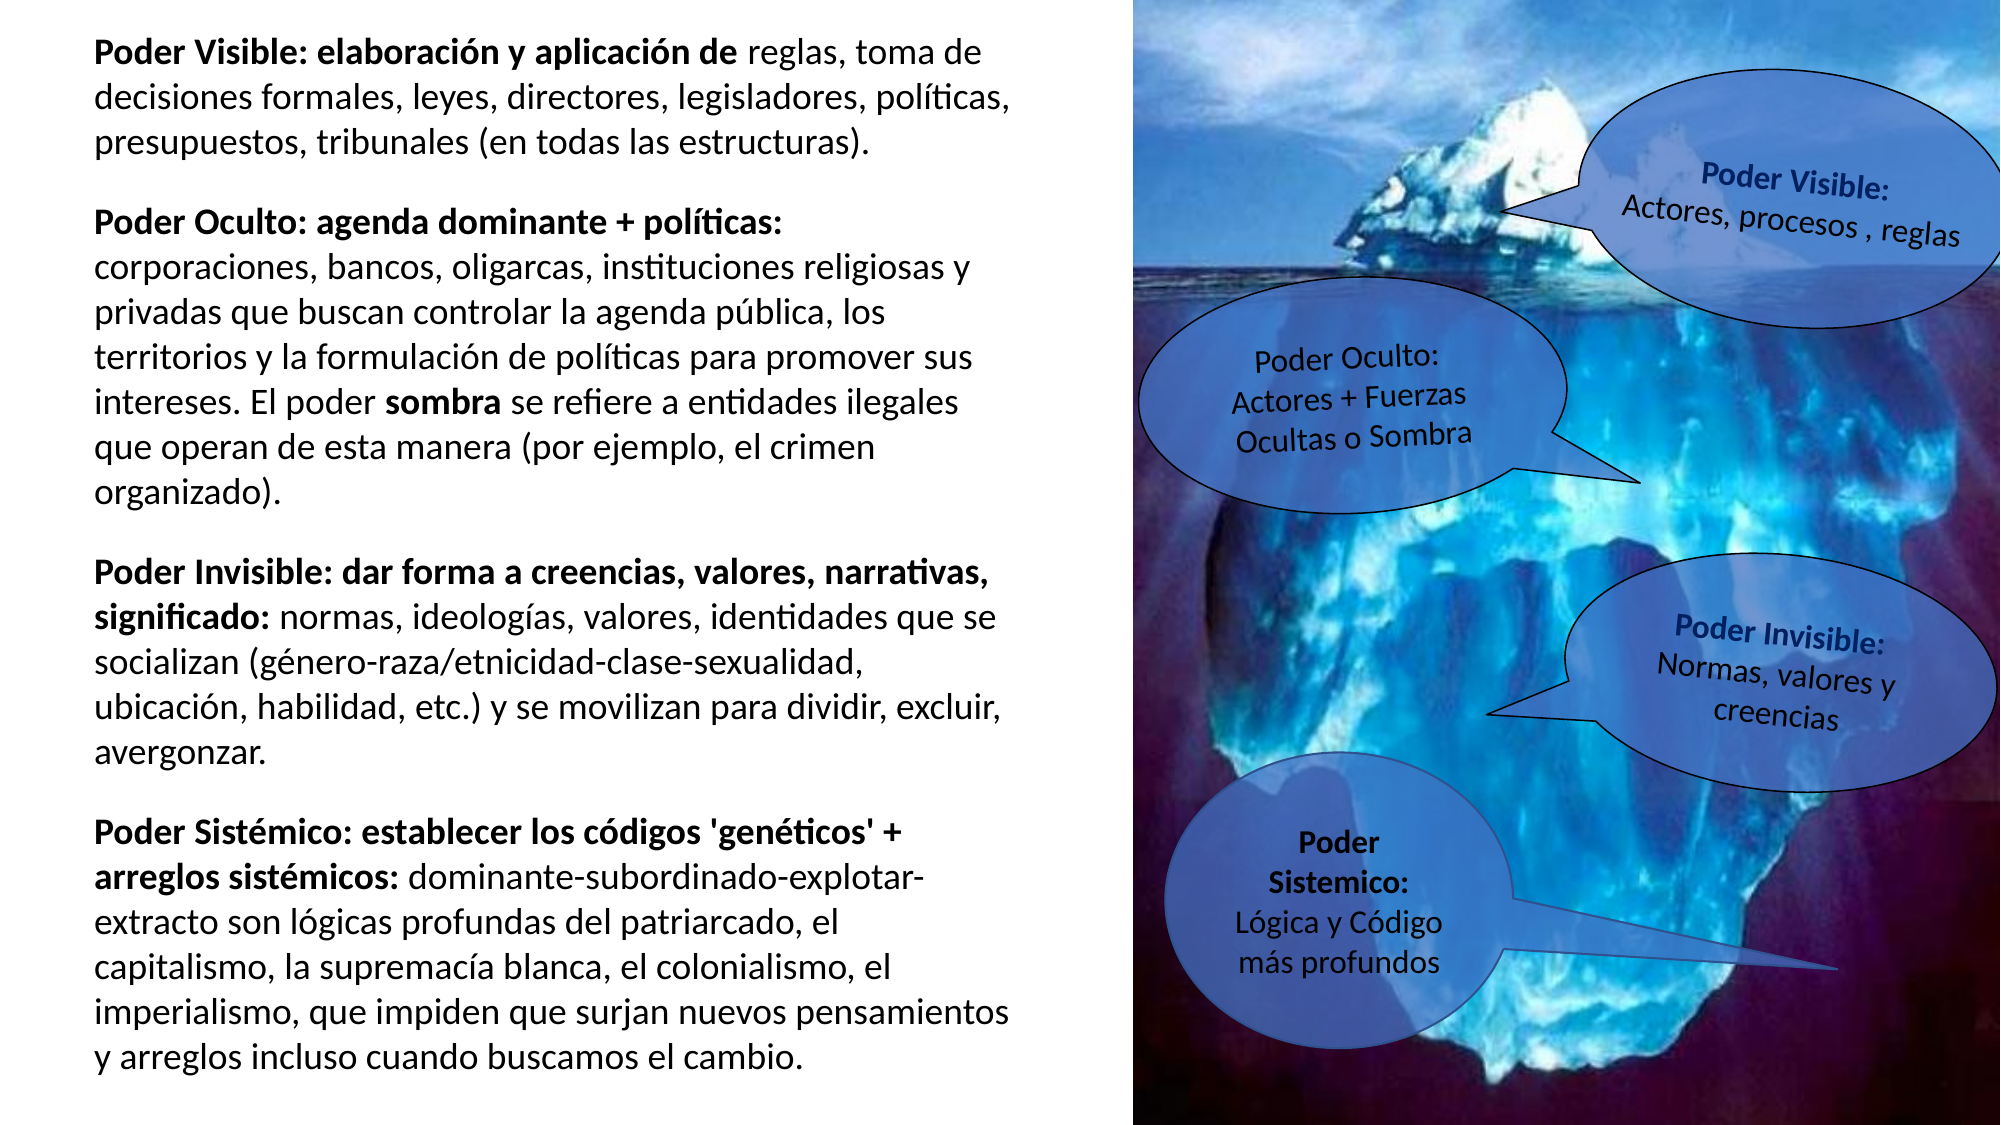

Poder Visible:
Actores, procesos , reglas
Poder Visible: elaboración y aplicación de reglas, toma de decisiones formales, leyes, directores, legisladores, políticas, presupuestos, tribunales (en todas las estructuras).
Poder Oculto: agenda dominante + políticas: corporaciones, bancos, oligarcas, instituciones religiosas y privadas que buscan controlar la agenda pública, los territorios y la formulación de políticas para promover sus intereses. El poder sombra se refiere a entidades ilegales que operan de esta manera (por ejemplo, el crimen organizado).
Poder Invisible: dar forma a creencias, valores, narrativas, significado: normas, ideologías, valores, identidades que se socializan (género-raza/etnicidad-clase-sexualidad, ubicación, habilidad, etc.) y se movilizan para dividir, excluir, avergonzar.
Poder Sistémico: establecer los códigos 'genéticos' + arreglos sistémicos: dominante-subordinado-explotar-extracto son lógicas profundas del patriarcado, el capitalismo, la supremacía blanca, el colonialismo, el imperialismo, que impiden que surjan nuevos pensamientos y arreglos incluso cuando buscamos el cambio.
Poder Oculto:
Actores + Fuerzas
Ocultas o Sombra
Poder Invisible:
Normas, valores y
creencias
Poder Sistemico: Lógica y Código más profundos